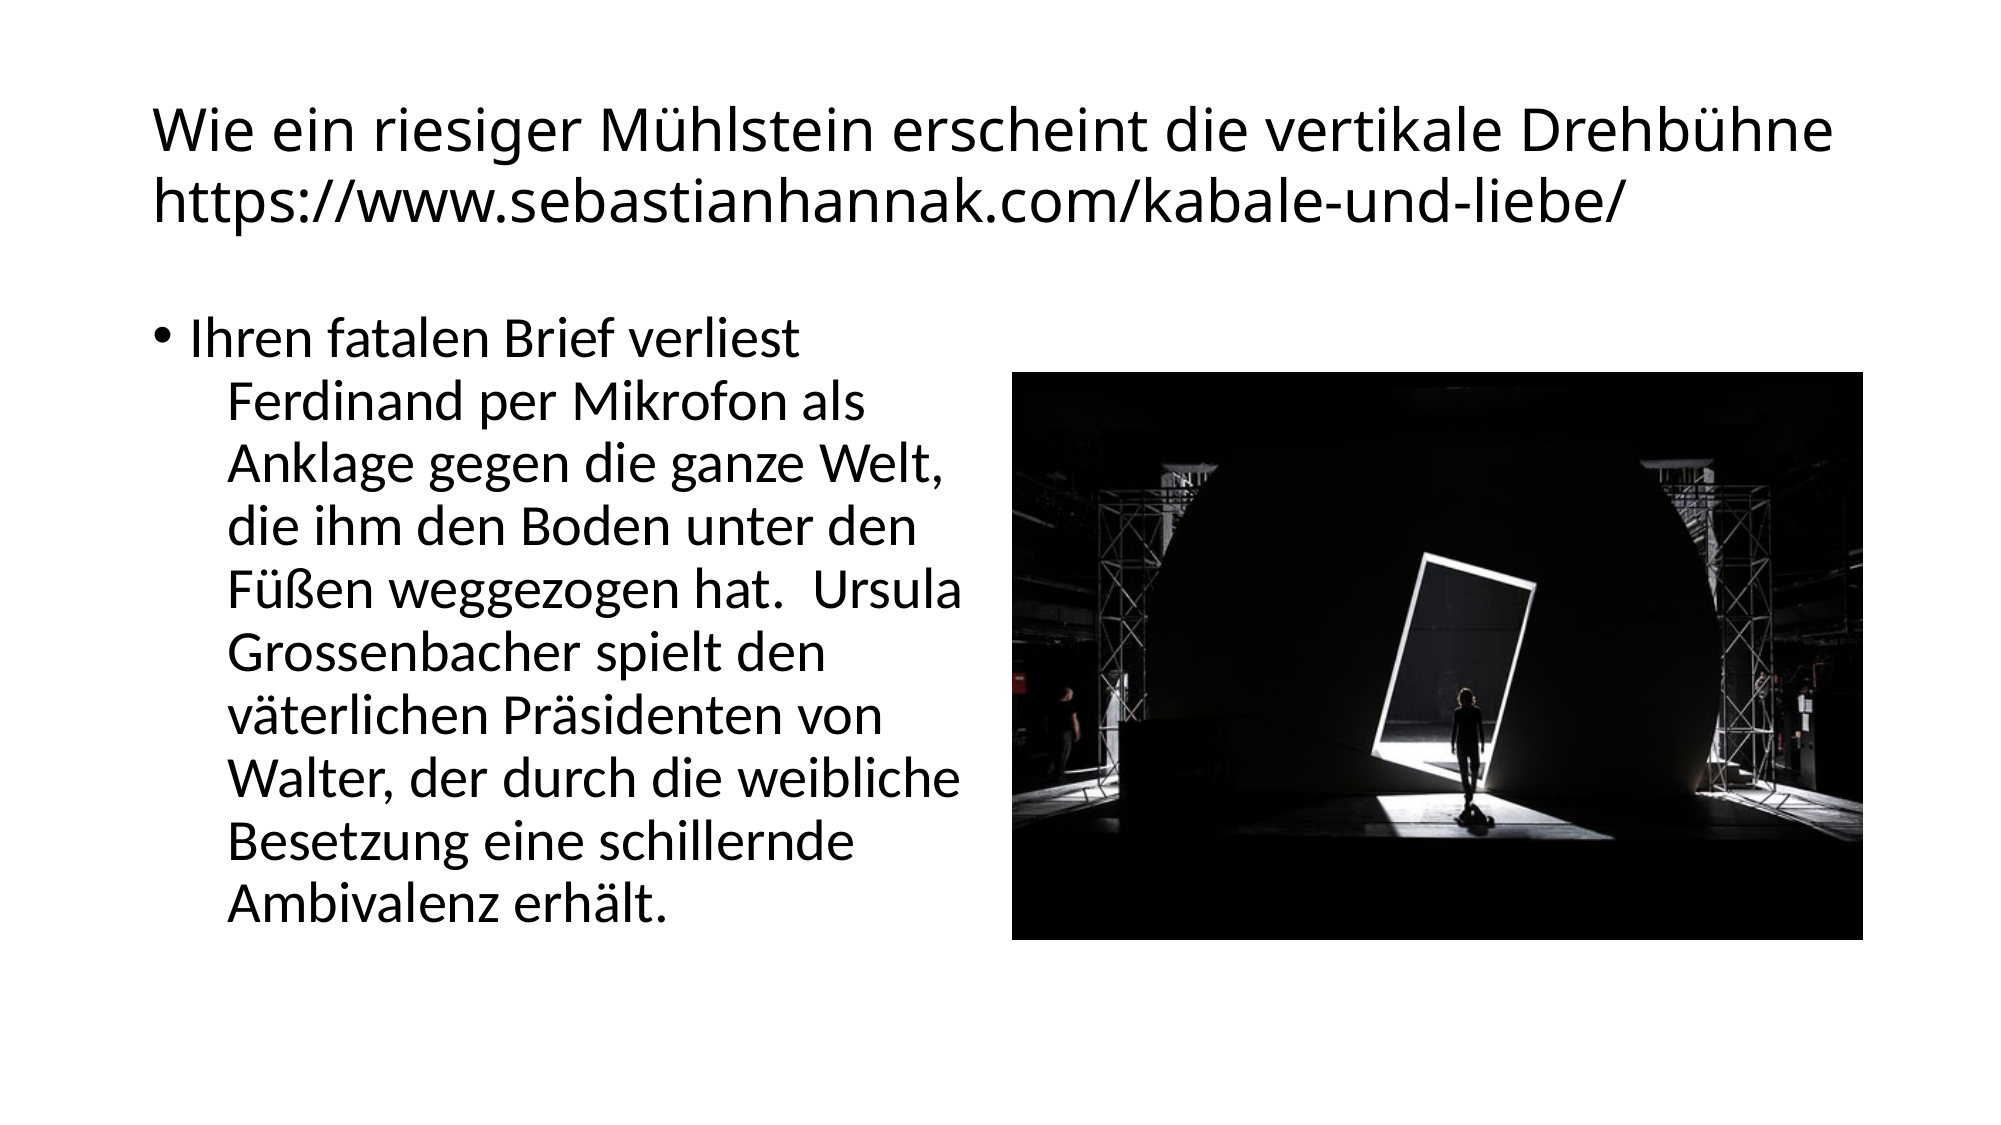

# Wie ein riesiger Mühlstein erscheint die vertikale Drehbühne https://www.sebastianhannak.com/kabale-und-liebe/
Ihren fatalen Brief verliest Ferdinand per Mikrofon als Anklage gegen die ganze Welt, die ihm den Boden unter den Füßen weggezogen hat. Ursula Grossenbacher spielt den väterlichen Präsidenten von Walter, der durch die weibliche Besetzung eine schillernde Ambivalenz erhält.